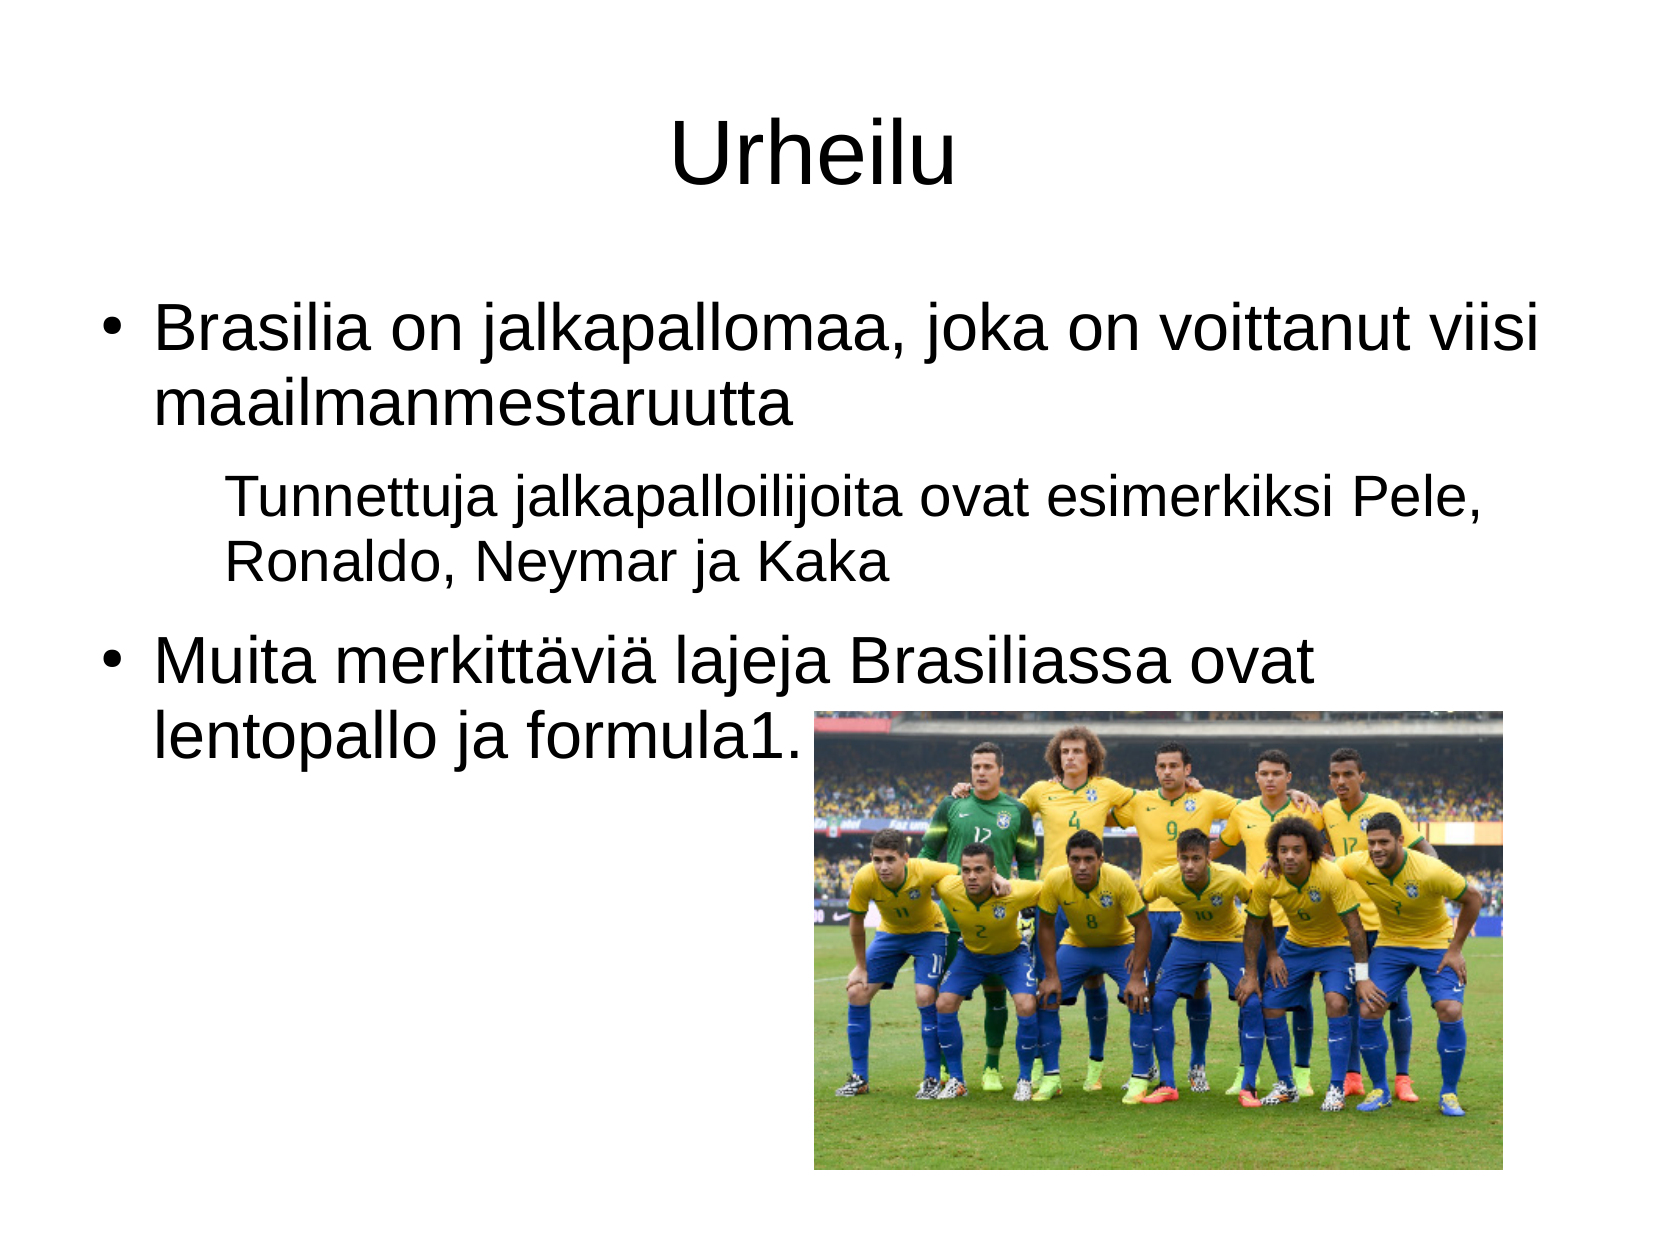

# Urheilu
Brasilia on jalkapallomaa, joka on voittanut viisi maailmanmestaruutta
Tunnettuja jalkapalloilijoita ovat esimerkiksi Pele, Ronaldo, Neymar ja Kaka
Muita merkittäviä lajeja Brasiliassa ovat lentopallo ja formula1.